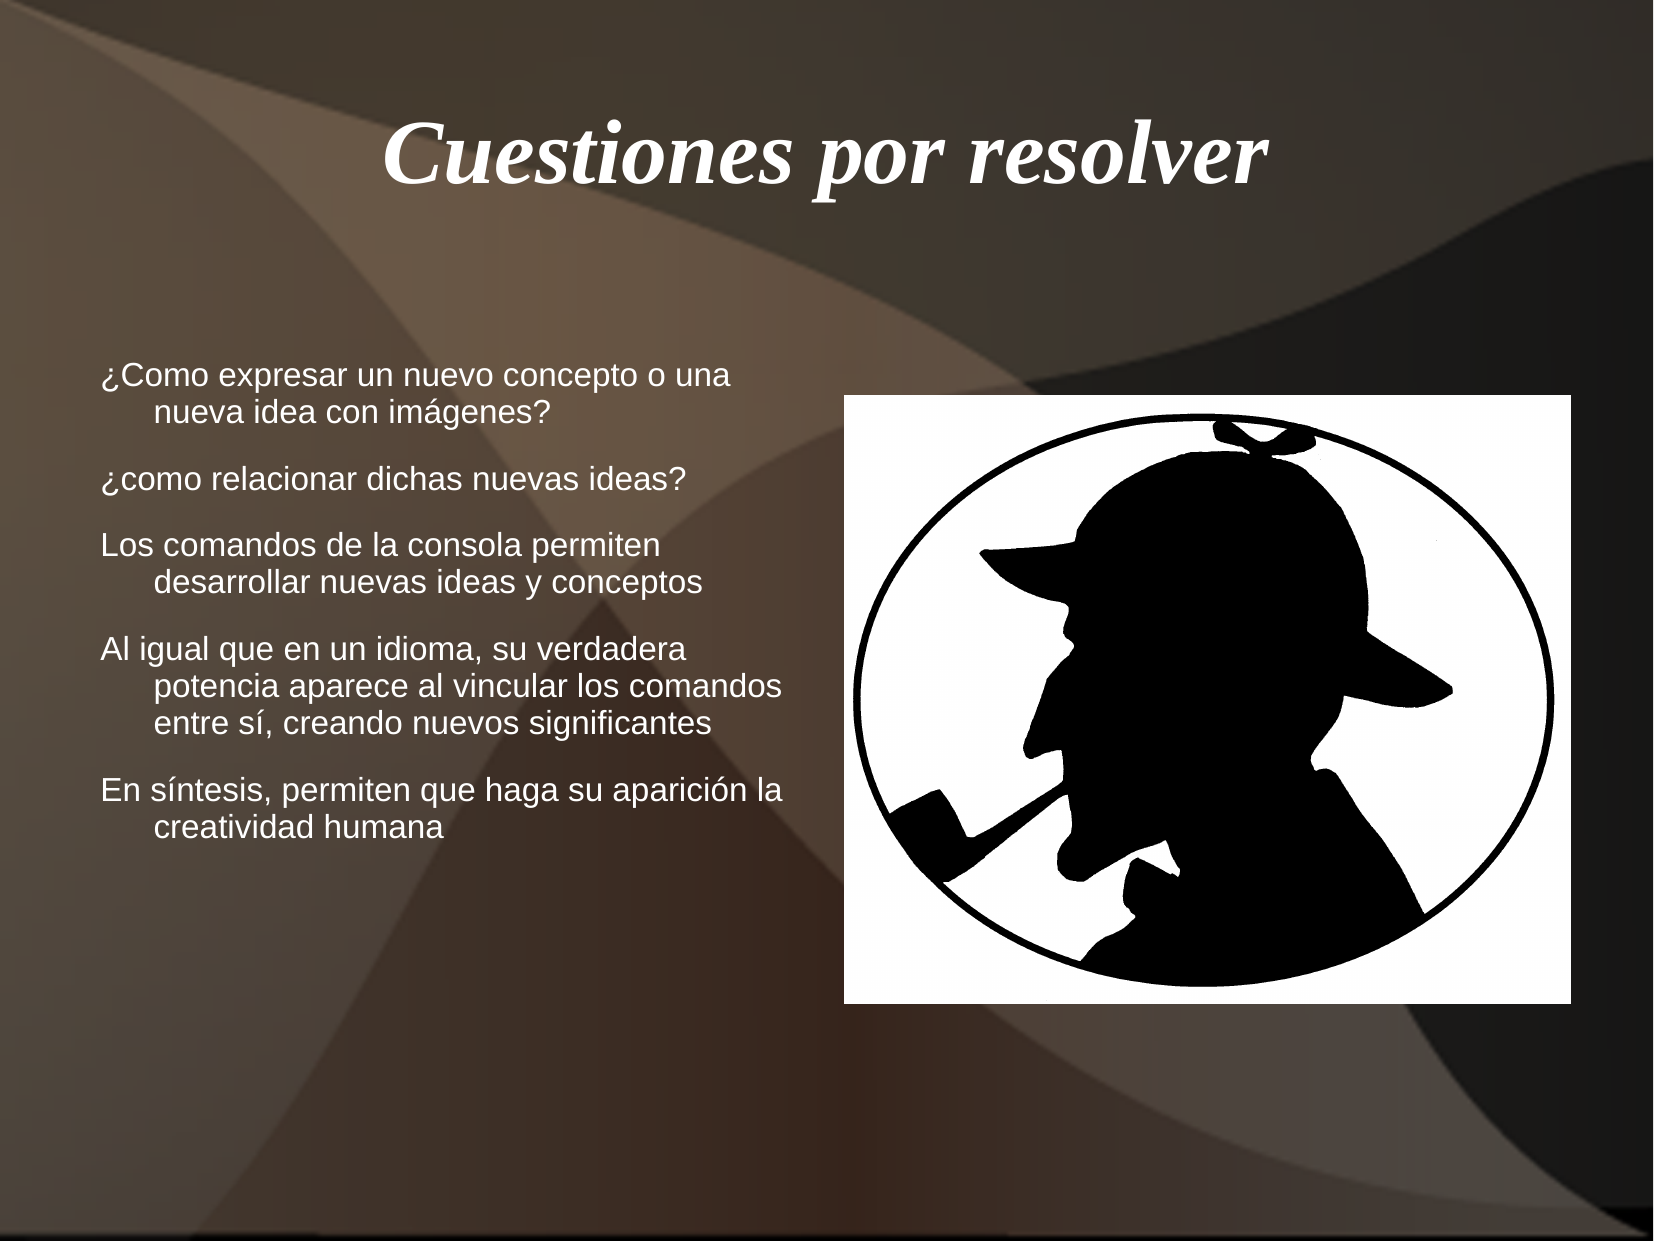

# Cuestiones por resolver
¿Como expresar un nuevo concepto o una nueva idea con imágenes?
¿como relacionar dichas nuevas ideas?
Los comandos de la consola permiten desarrollar nuevas ideas y conceptos
Al igual que en un idioma, su verdadera potencia aparece al vincular los comandos entre sí, creando nuevos significantes
En síntesis, permiten que haga su aparición la creatividad humana